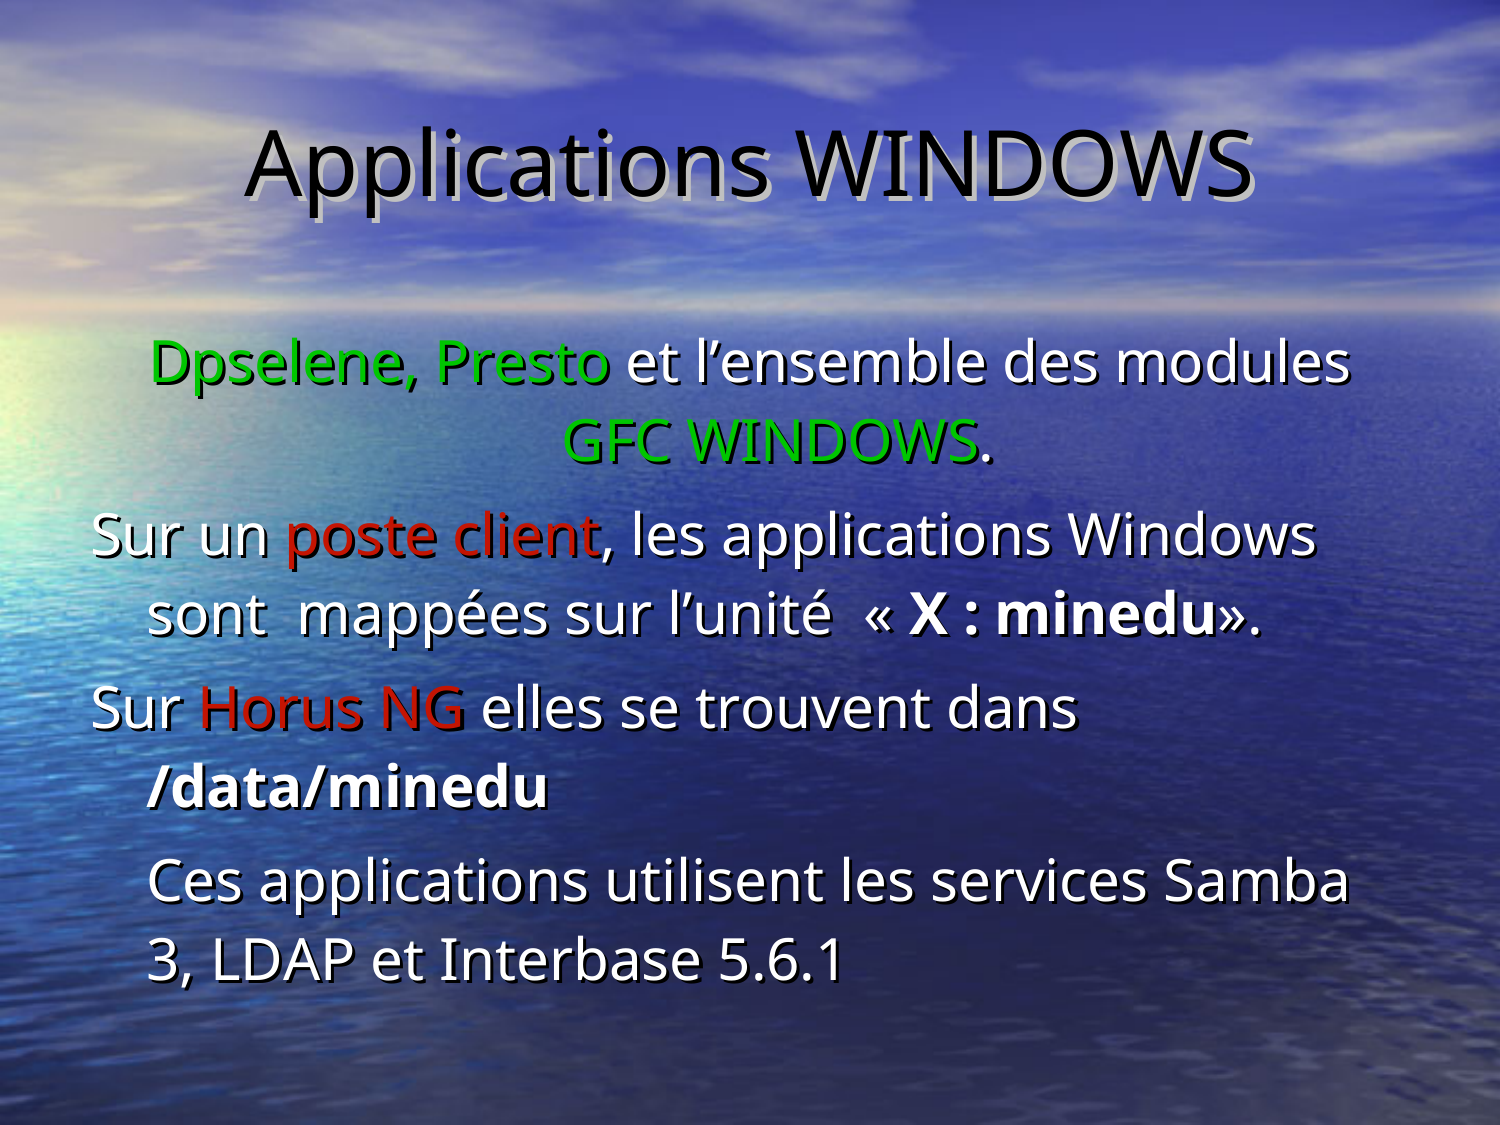

# Applications WINDOWS
Dpselene, Presto et l’ensemble des modules GFC WINDOWS.
Sur un poste client, les applications Windows sont mappées sur l’unité « X : minedu».
Sur Horus NG elles se trouvent dans /data/minedu
	Ces applications utilisent les services Samba 3, LDAP et Interbase 5.6.1